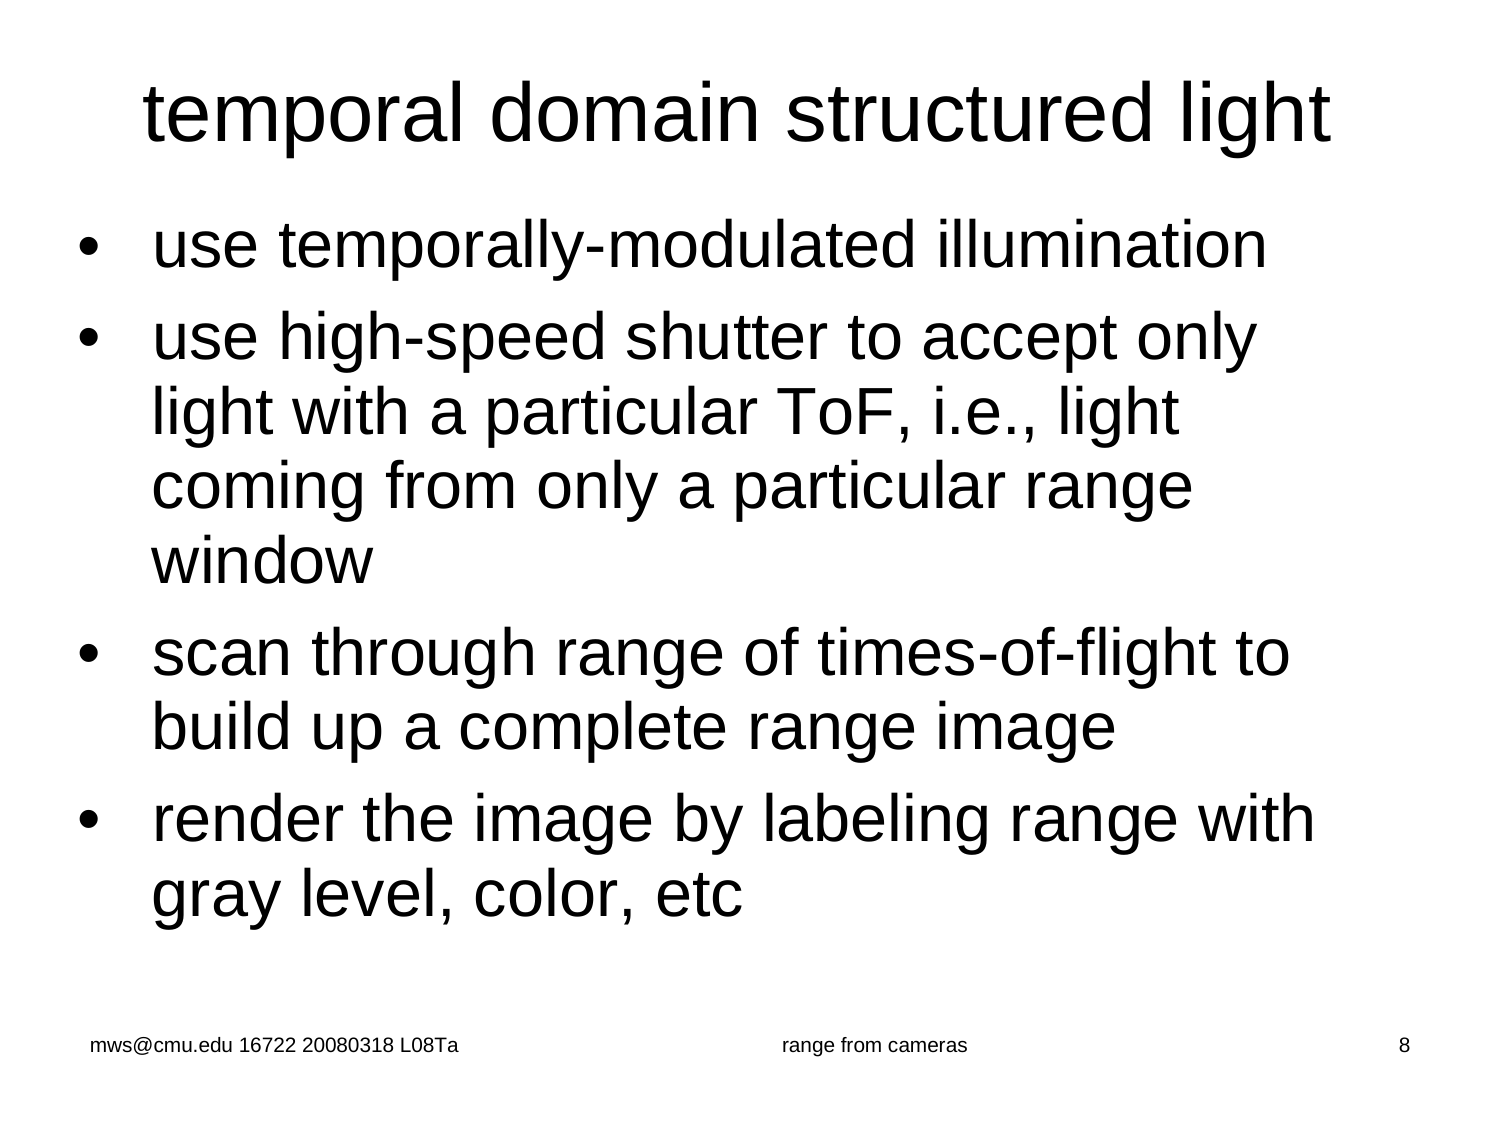

# temporal domain structured light
 use temporally-modulated illumination
 use high-speed shutter to accept only
 light with a particular ToF, i.e., light
 coming from only a particular range
 window
 scan through range of times-of-flight to
 build up a complete range image
 render the image by labeling range with
 gray level, color, etc
mws@cmu.edu 16722 20080318 L08Ta
range from cameras